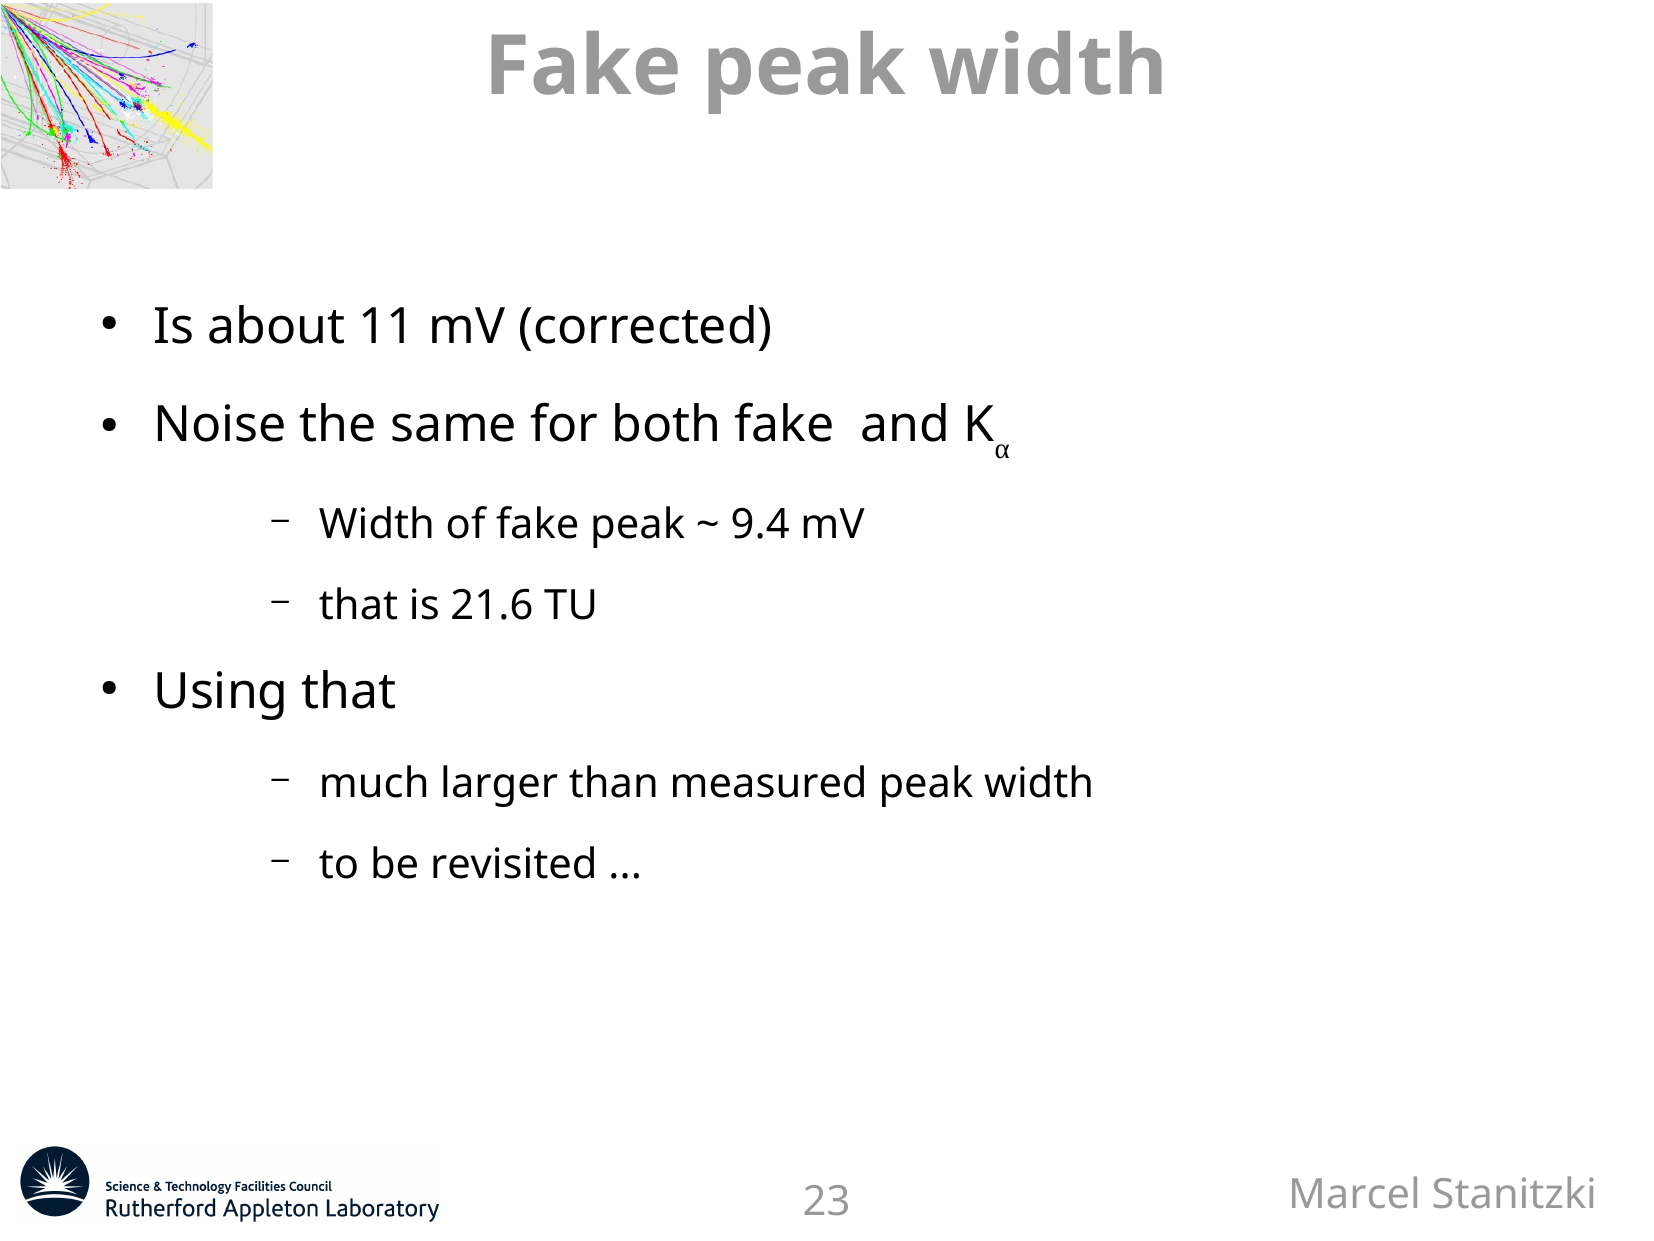

# Fake peak width
Is about 11 mV (corrected)
Noise the same for both fake and Kα
Width of fake peak ~ 9.4 mV
that is 21.6 TU
Using that
much larger than measured peak width
to be revisited ...